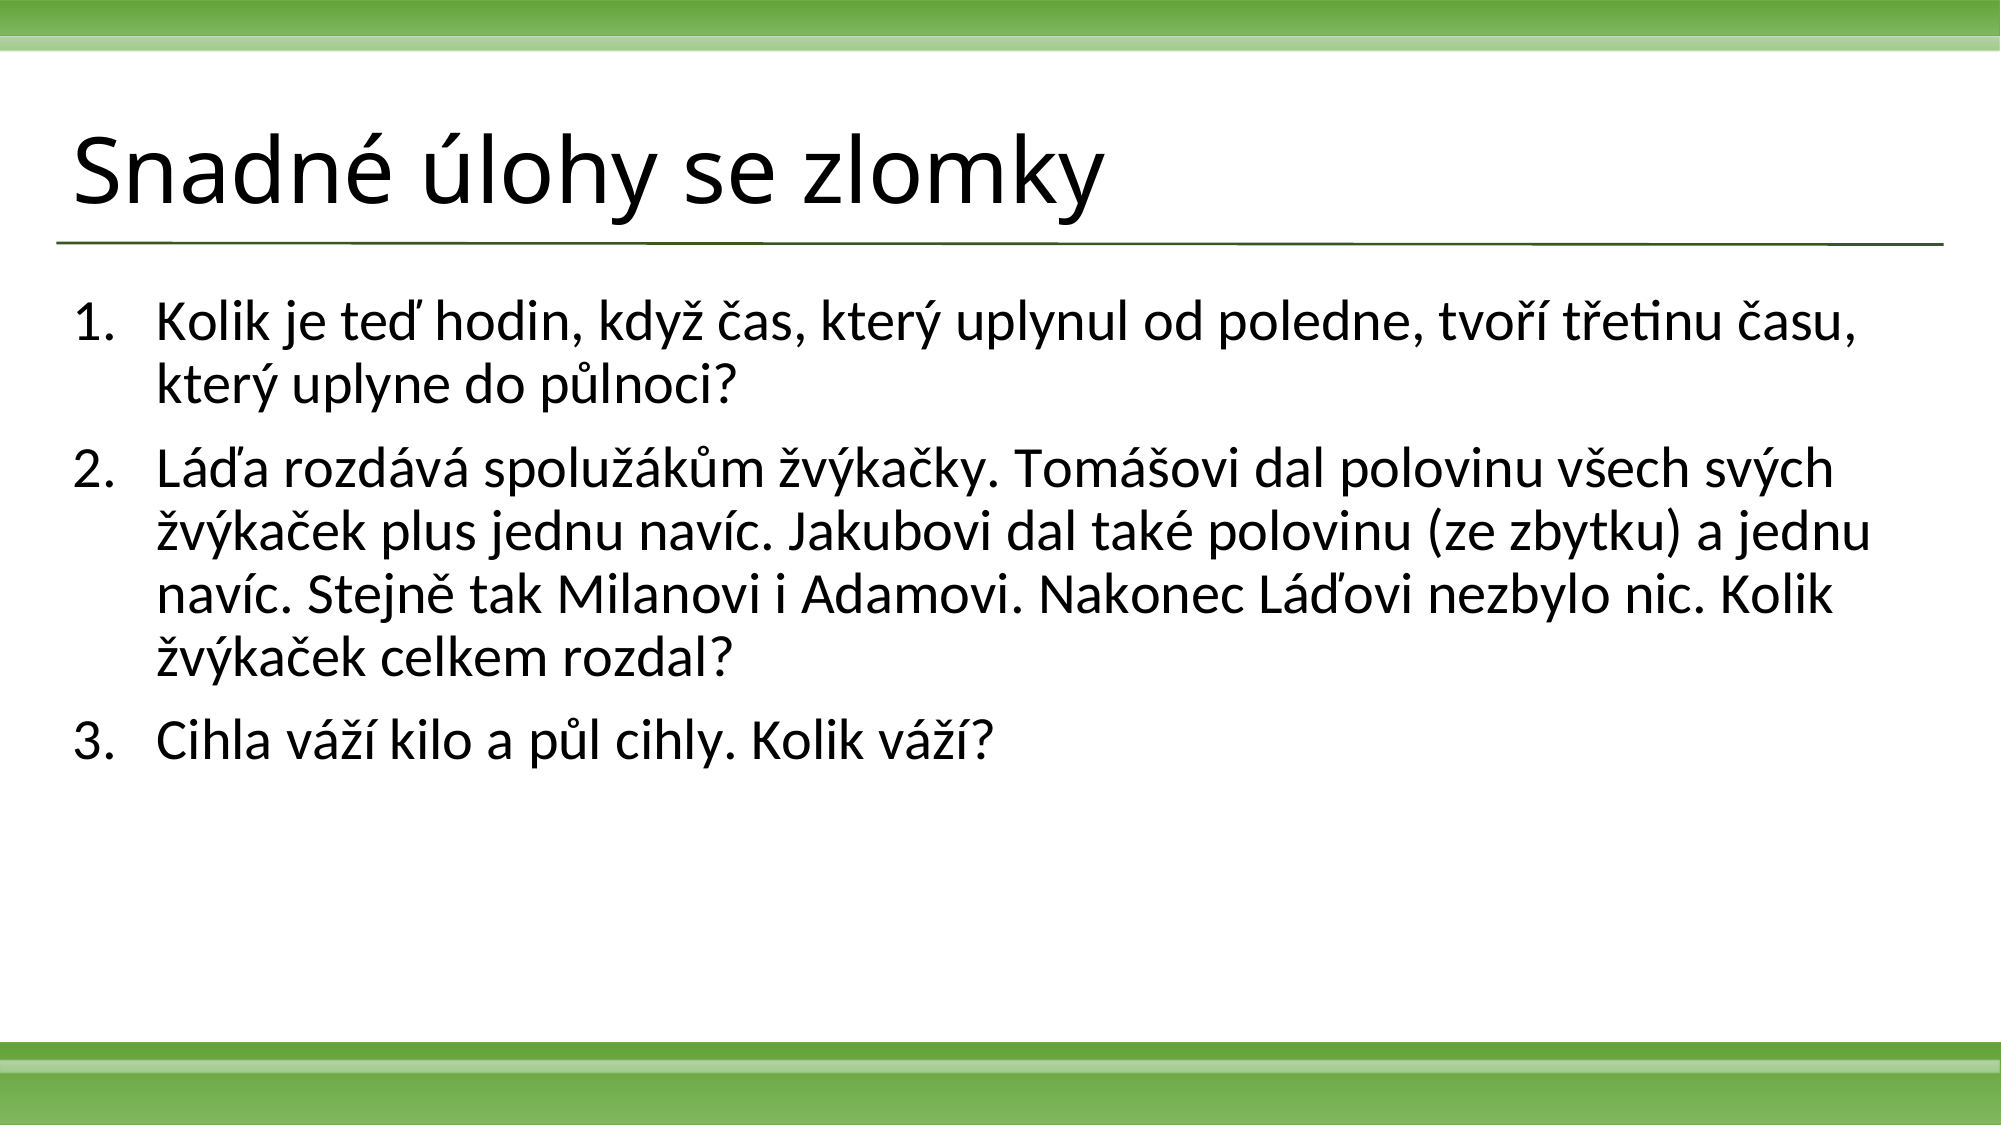

# Snadné úlohy se zlomky
Kolik je teď hodin, když čas, který uplynul od poledne, tvoří třetinu času, který uplyne do půlnoci?
Láďa rozdává spolužákům žvýkačky. Tomášovi dal polovinu všech svých žvýkaček plus jednu navíc. Jakubovi dal také polovinu (ze zbytku) a jednu navíc. Stejně tak Milanovi i Adamovi. Nakonec Láďovi nezbylo nic. Kolik žvýkaček celkem rozdal?
Cihla váží kilo a půl cihly. Kolik váží?